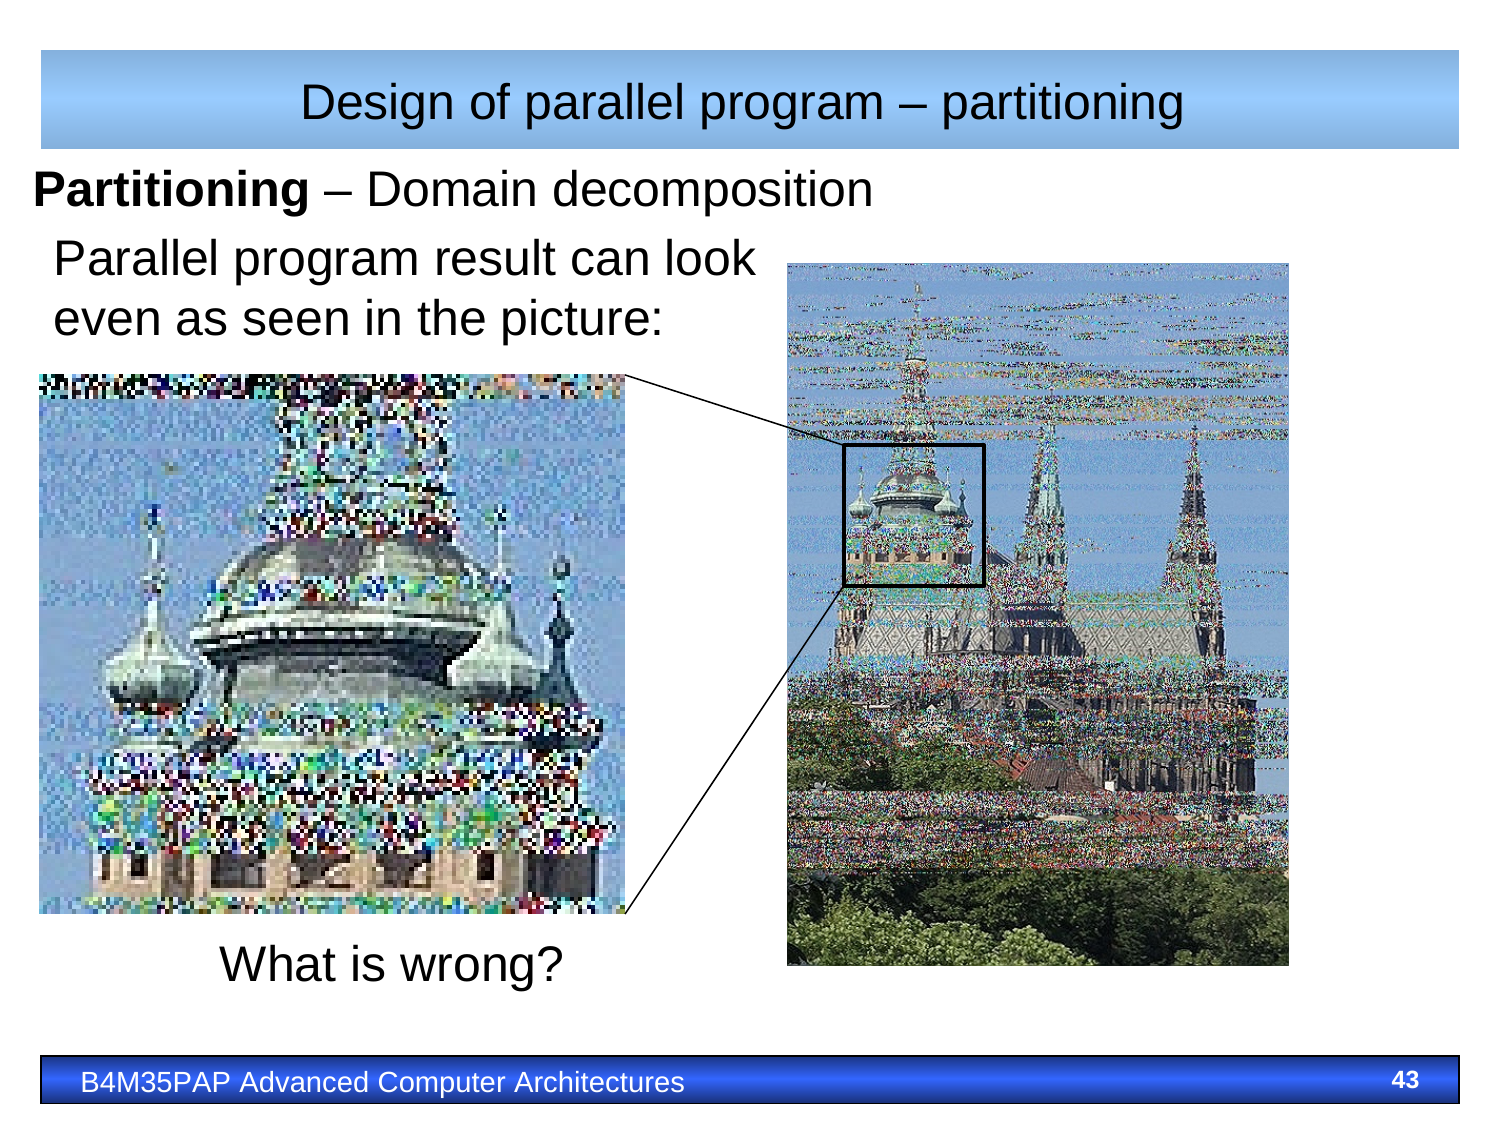

# Design of parallel program – partitioning
Partitioning – Domain decomposition
Parallel program result can look even as seen in the picture:
What is wrong?